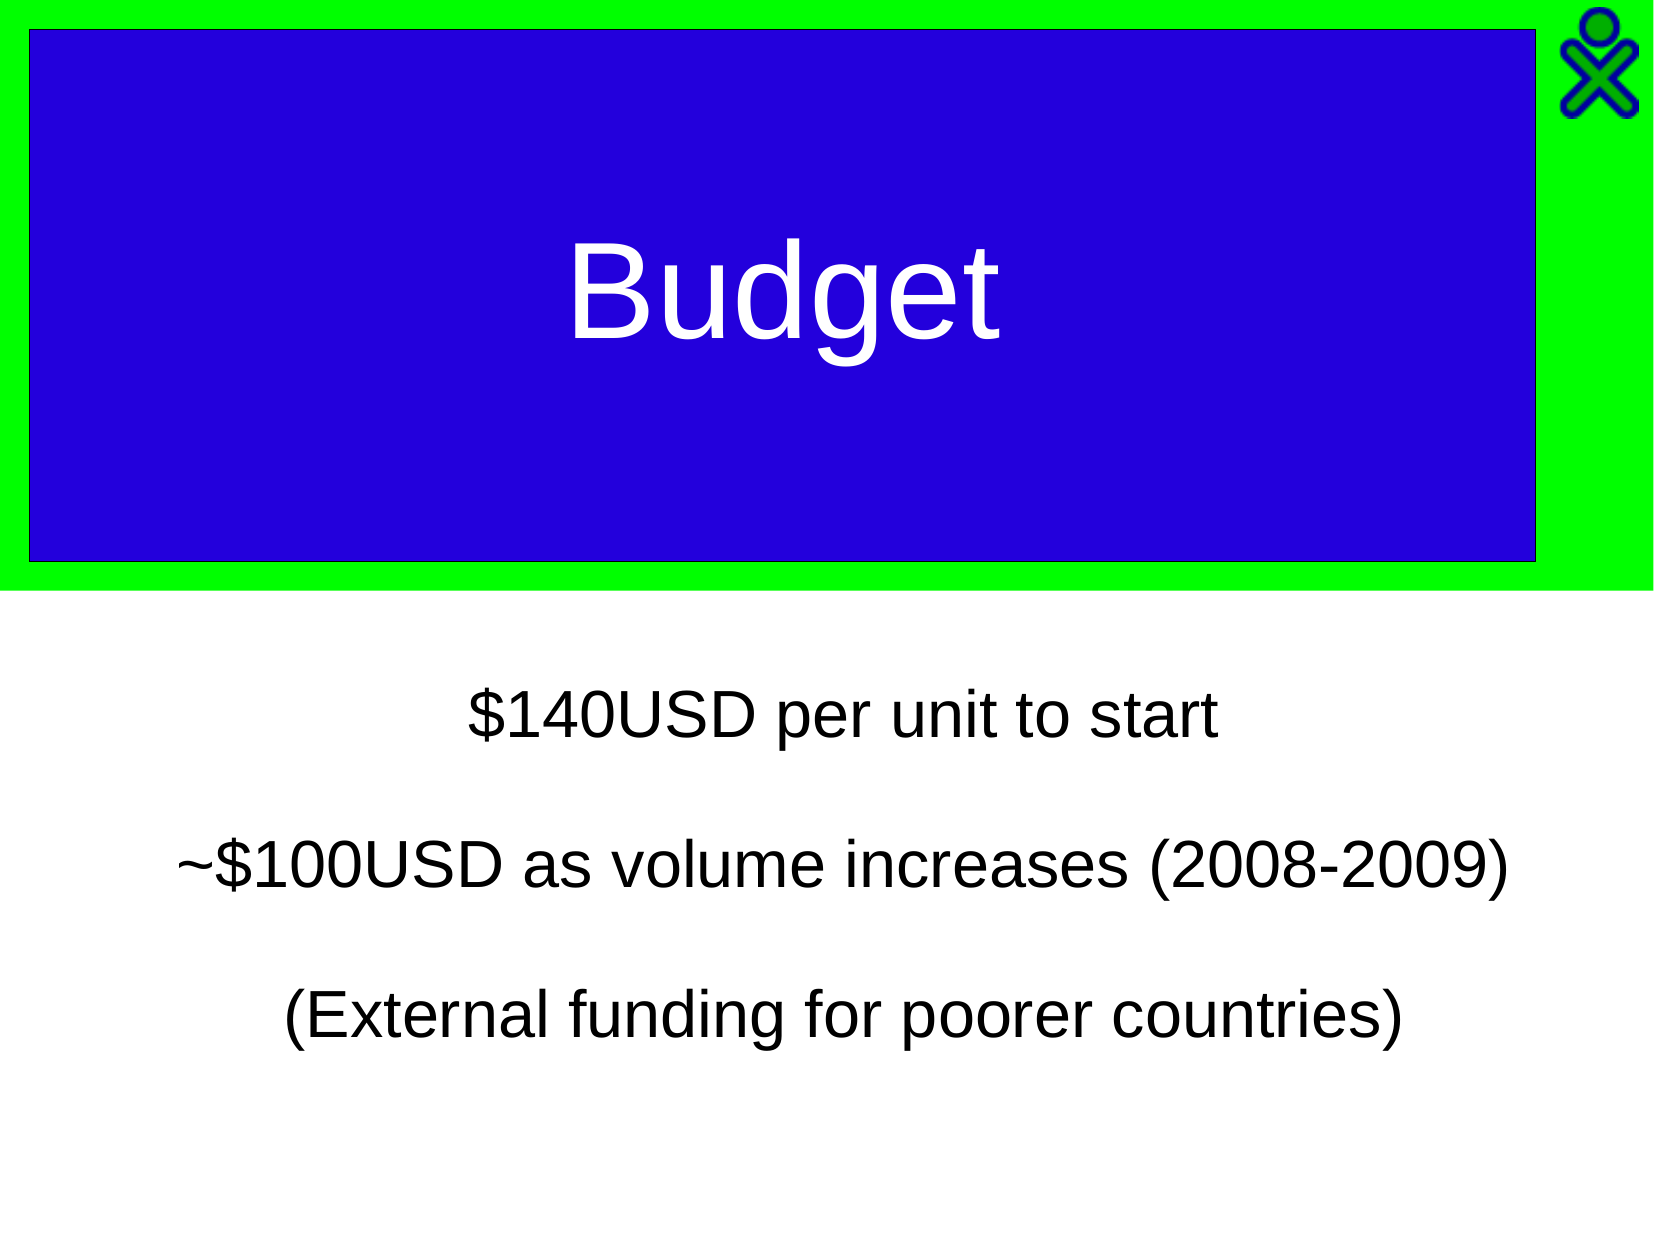

# Budget
$140USD per unit to start
~$100USD as volume increases (2008-2009)
(External funding for poorer countries)